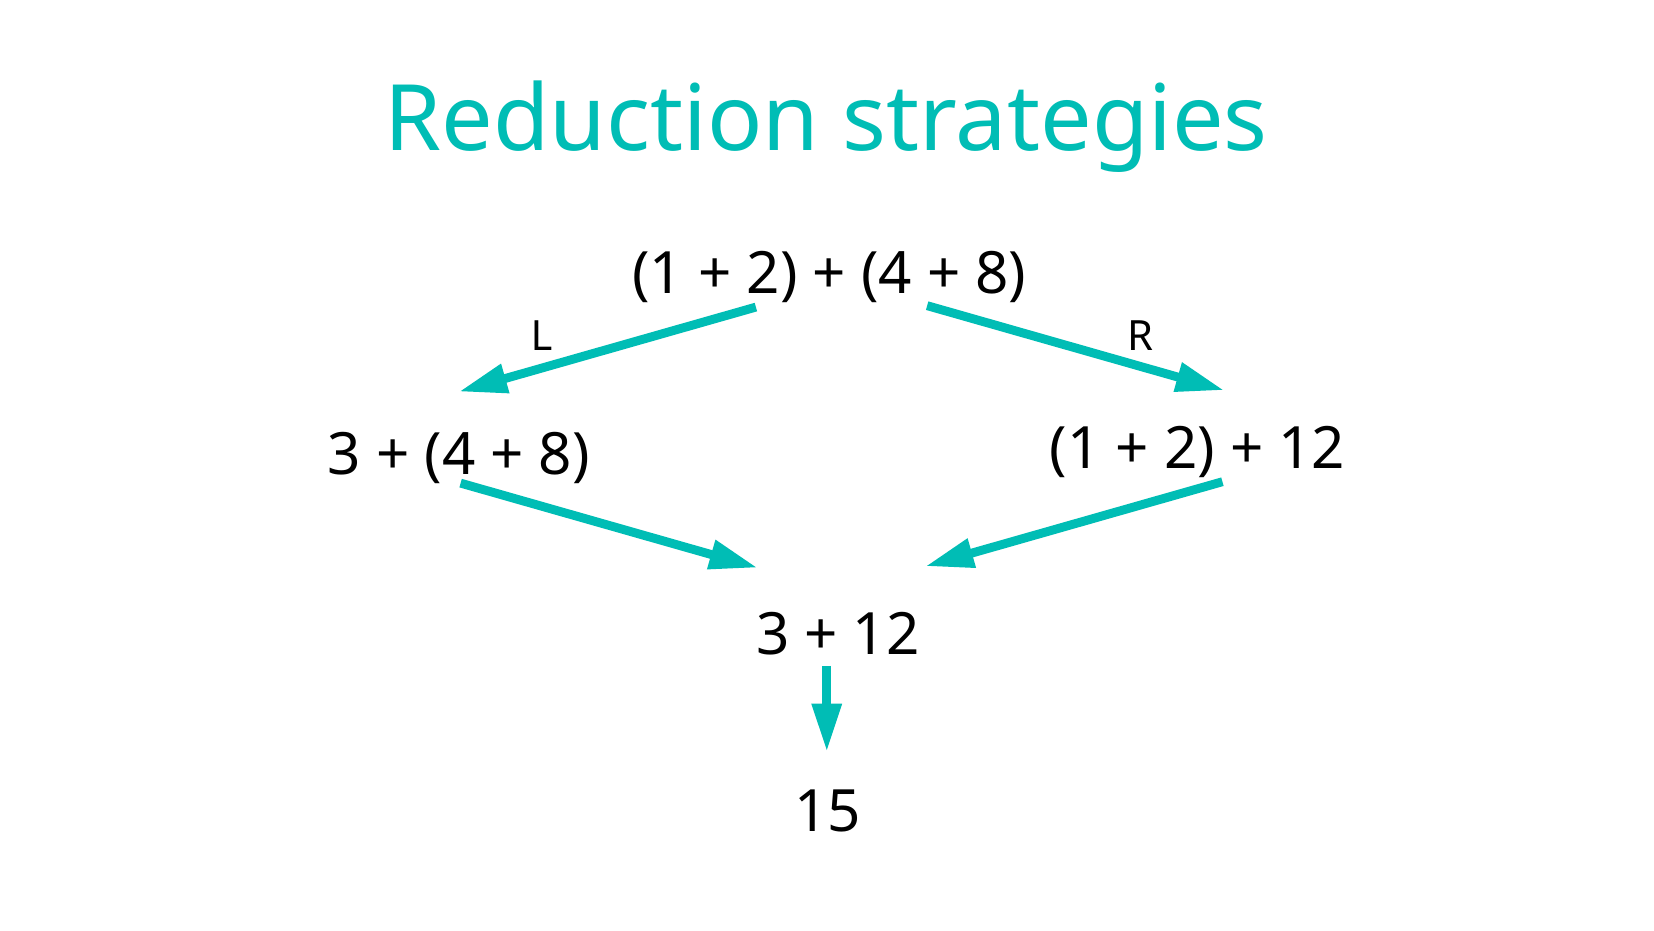

# Reduction strategies
(1 + 2) + (4 + 8)
L
R
(1 + 2) + 12
3 + (4 + 8)
3 + 12
15